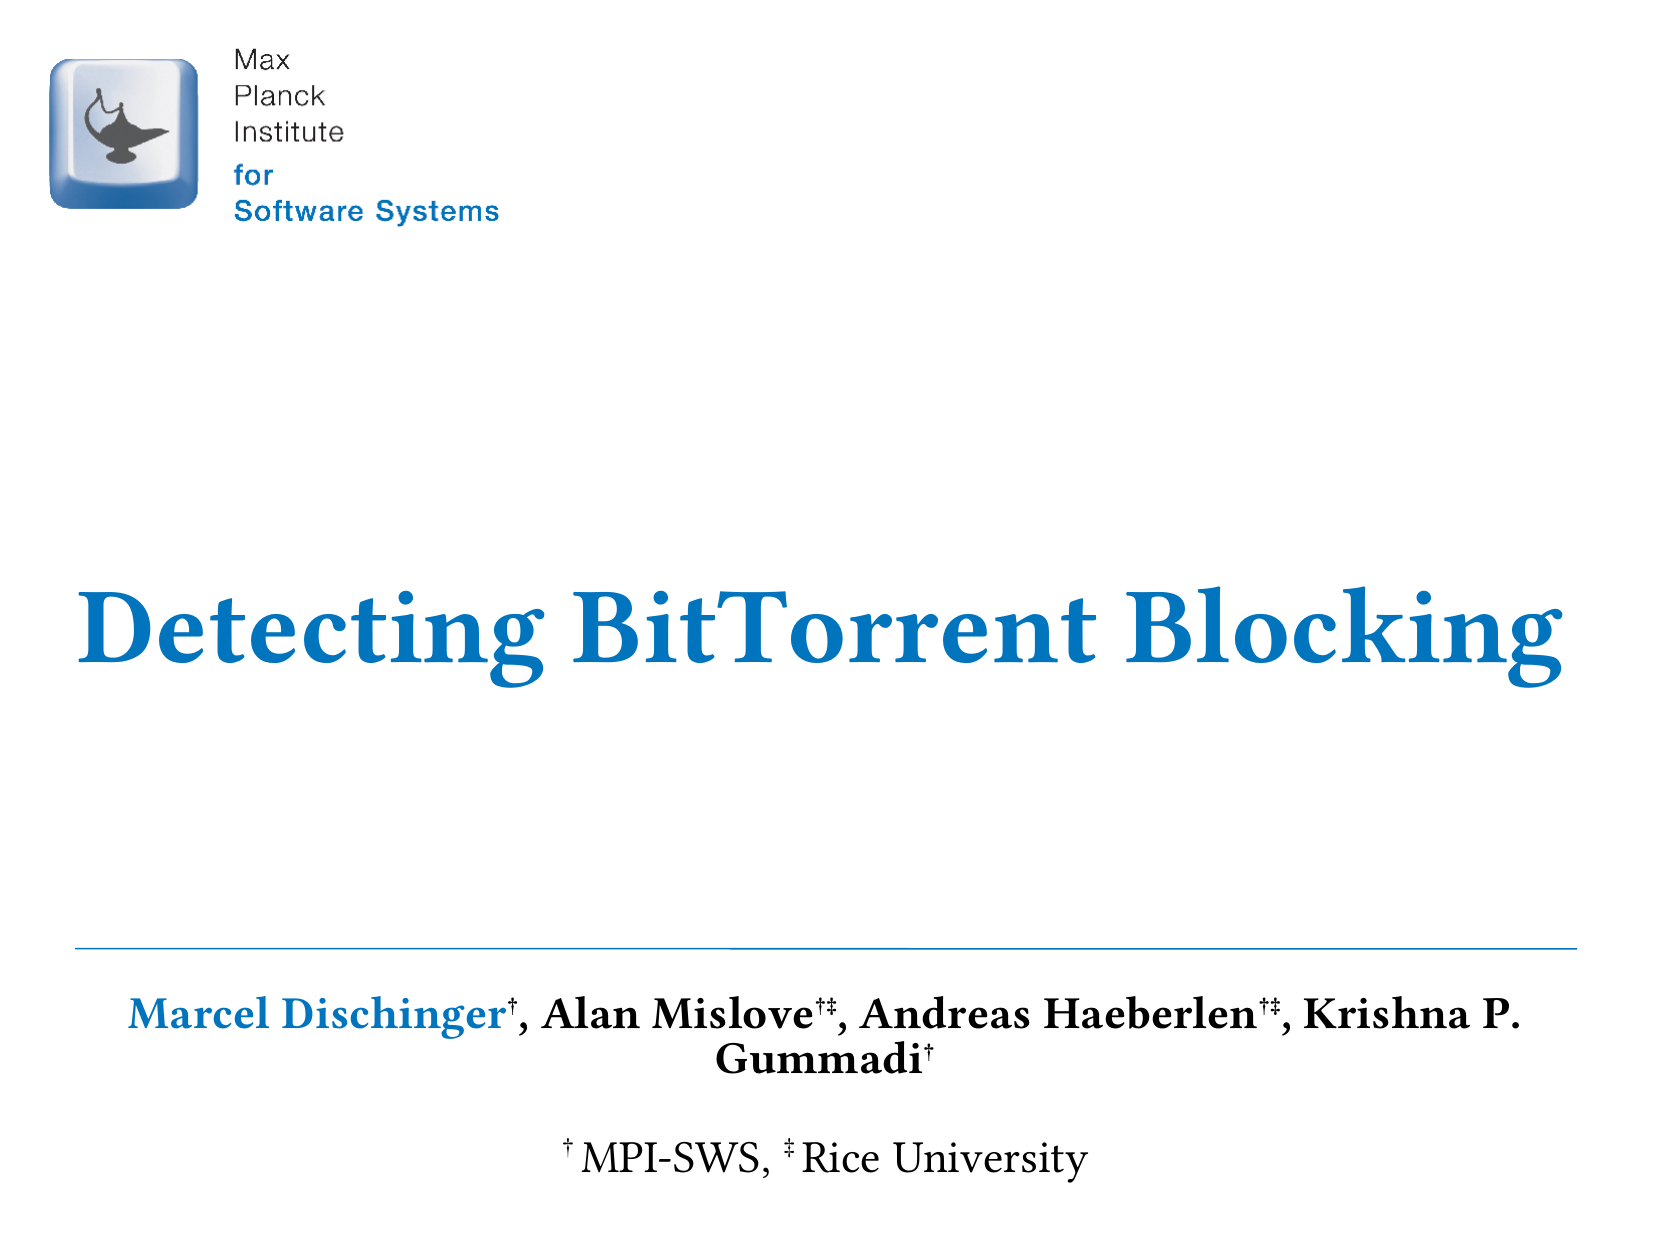

Detecting BitTorrent Blocking
Marcel Dischinger†, Alan Mislove†‡, Andreas Haeberlen†‡, Krishna P. Gummadi†
† MPI-SWS, ‡ Rice University